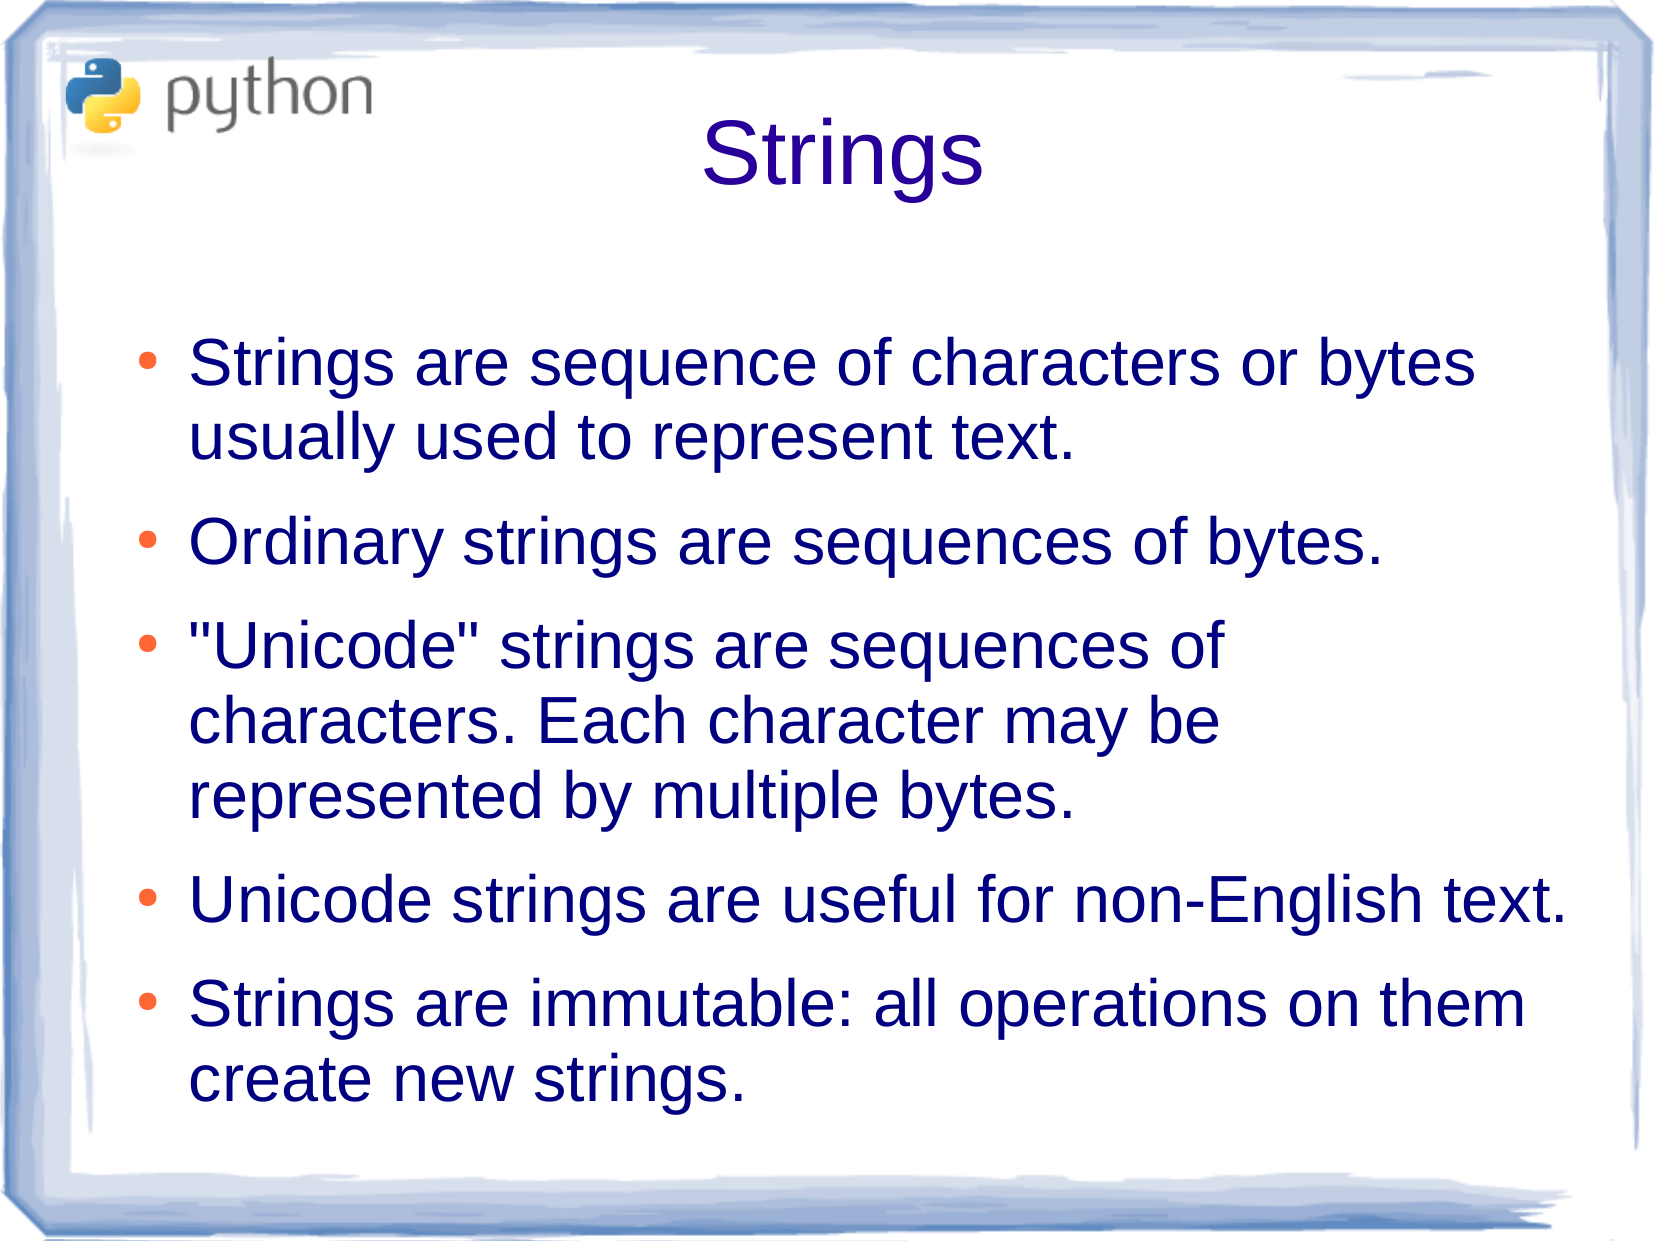

# Strings
Strings are sequence of characters or bytes usually used to represent text.
Ordinary strings are sequences of bytes.
"Unicode" strings are sequences of characters. Each character may be represented by multiple bytes.
Unicode strings are useful for non-English text.
Strings are immutable: all operations on them create new strings.